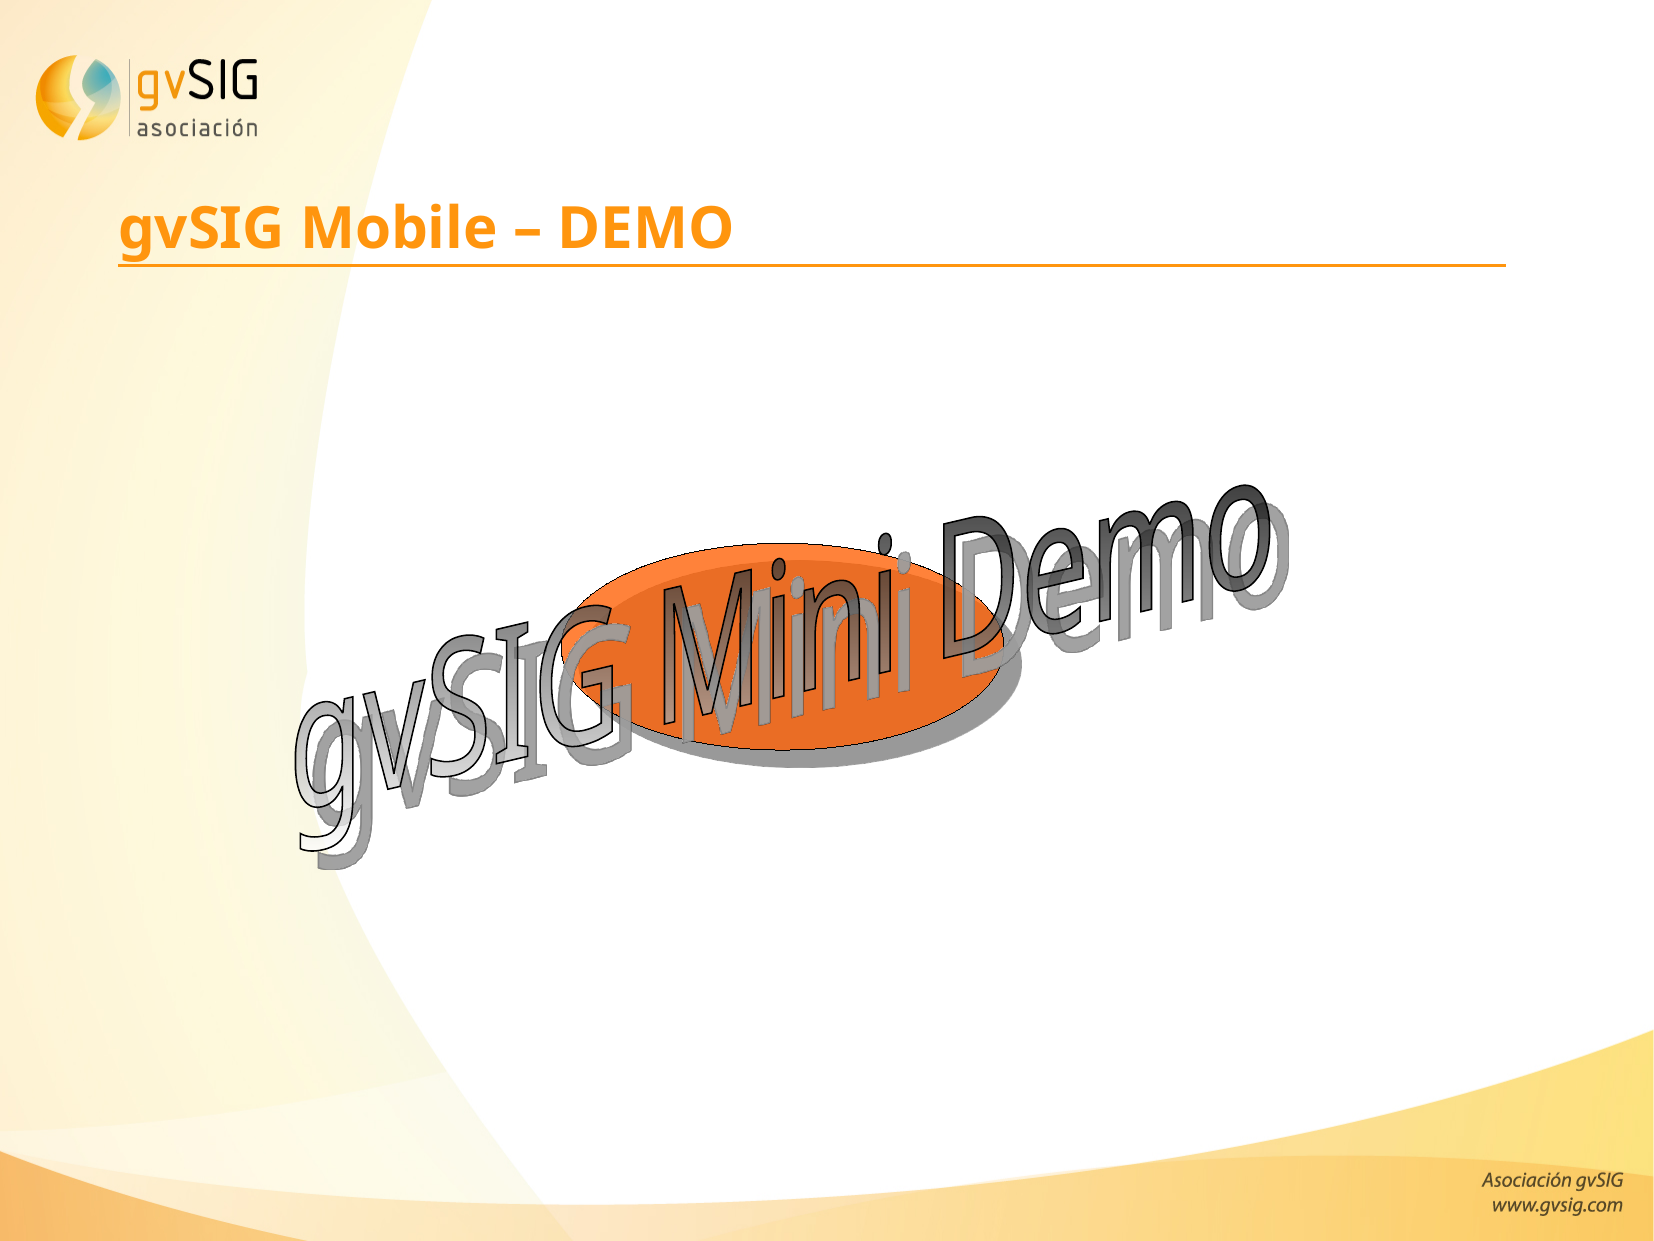

# gvSIG Mobile – DEMO
gvSIG Mini Demo